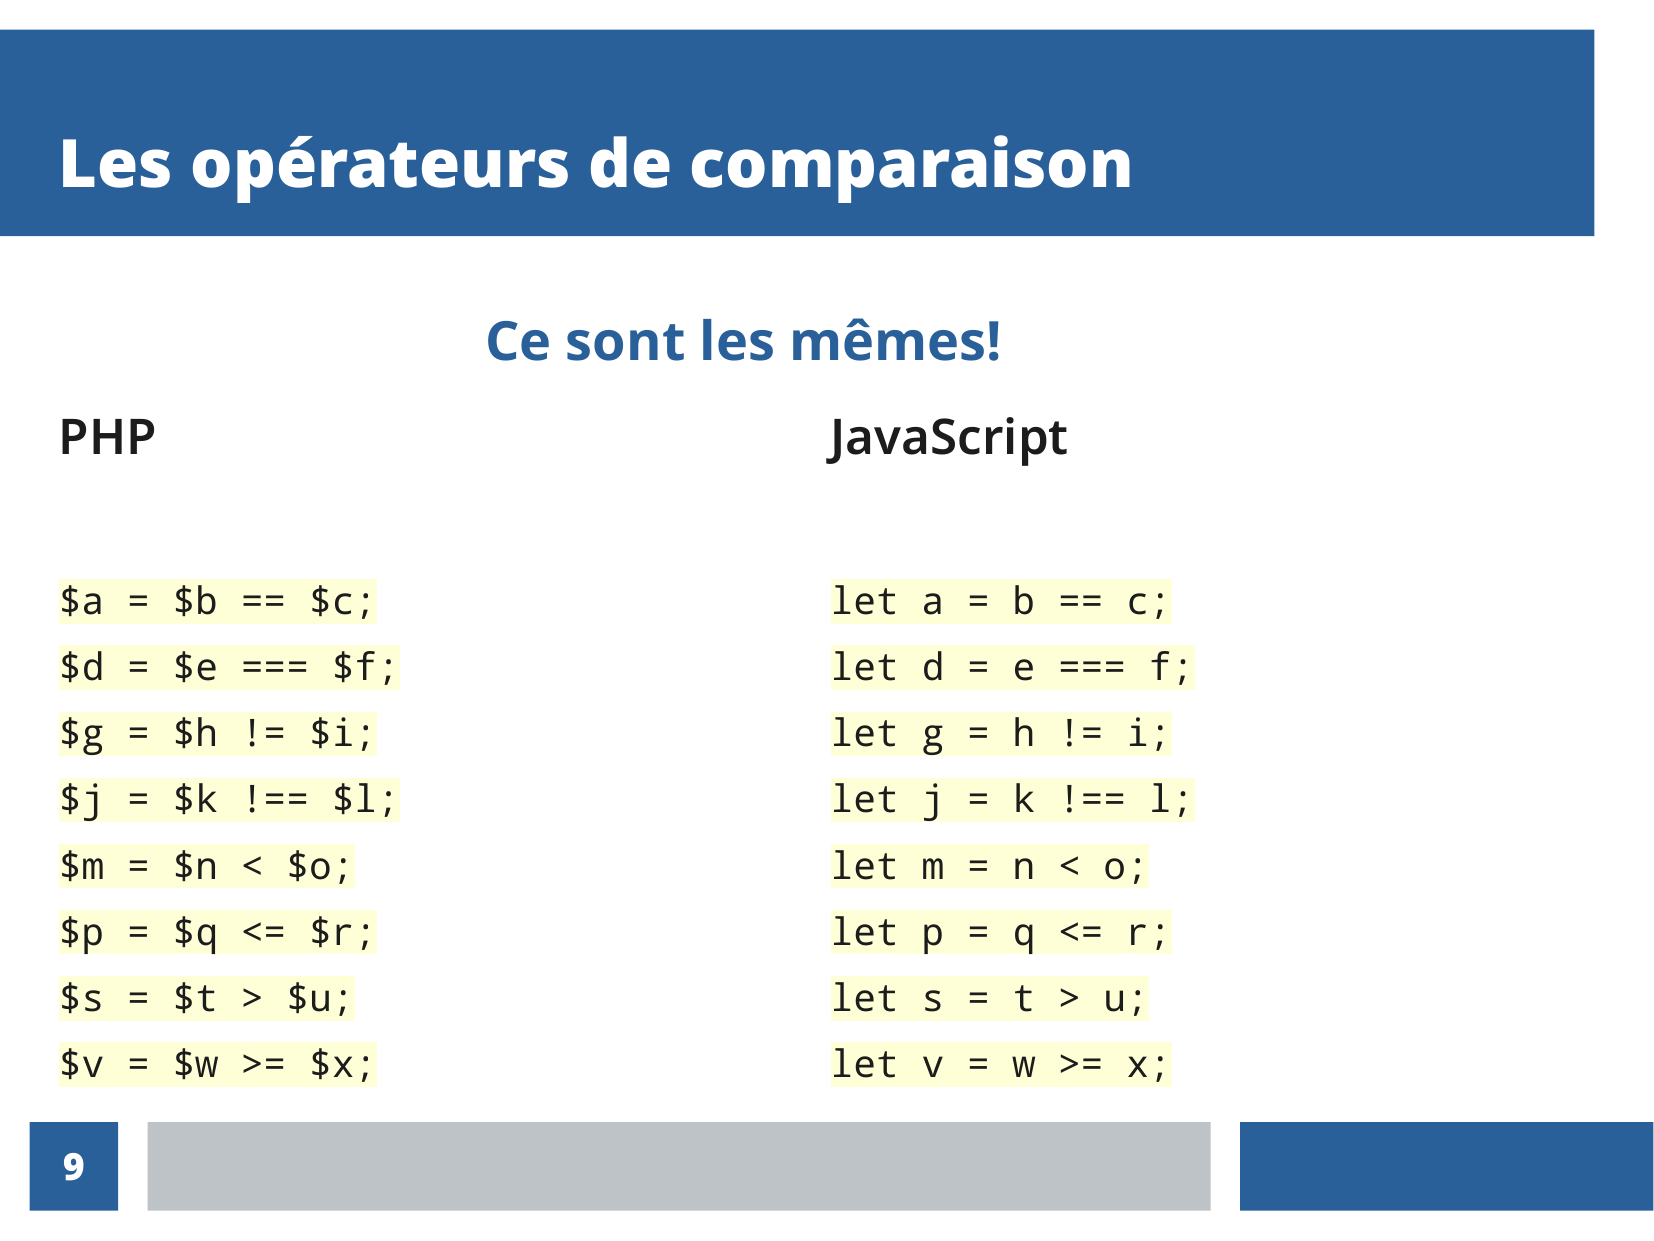

# Les opérateurs de comparaison
Ce sont les mêmes!
PHP
$a = $b == $c;
$d = $e === $f;
$g = $h != $i;
$j = $k !== $l;
$m = $n < $o;
$p = $q <= $r;
$s = $t > $u;
$v = $w >= $x;
JavaScript
let a = b == c;
let d = e === f;
let g = h != i;
let j = k !== l;
let m = n < o;
let p = q <= r;
let s = t > u;
let v = w >= x;
9